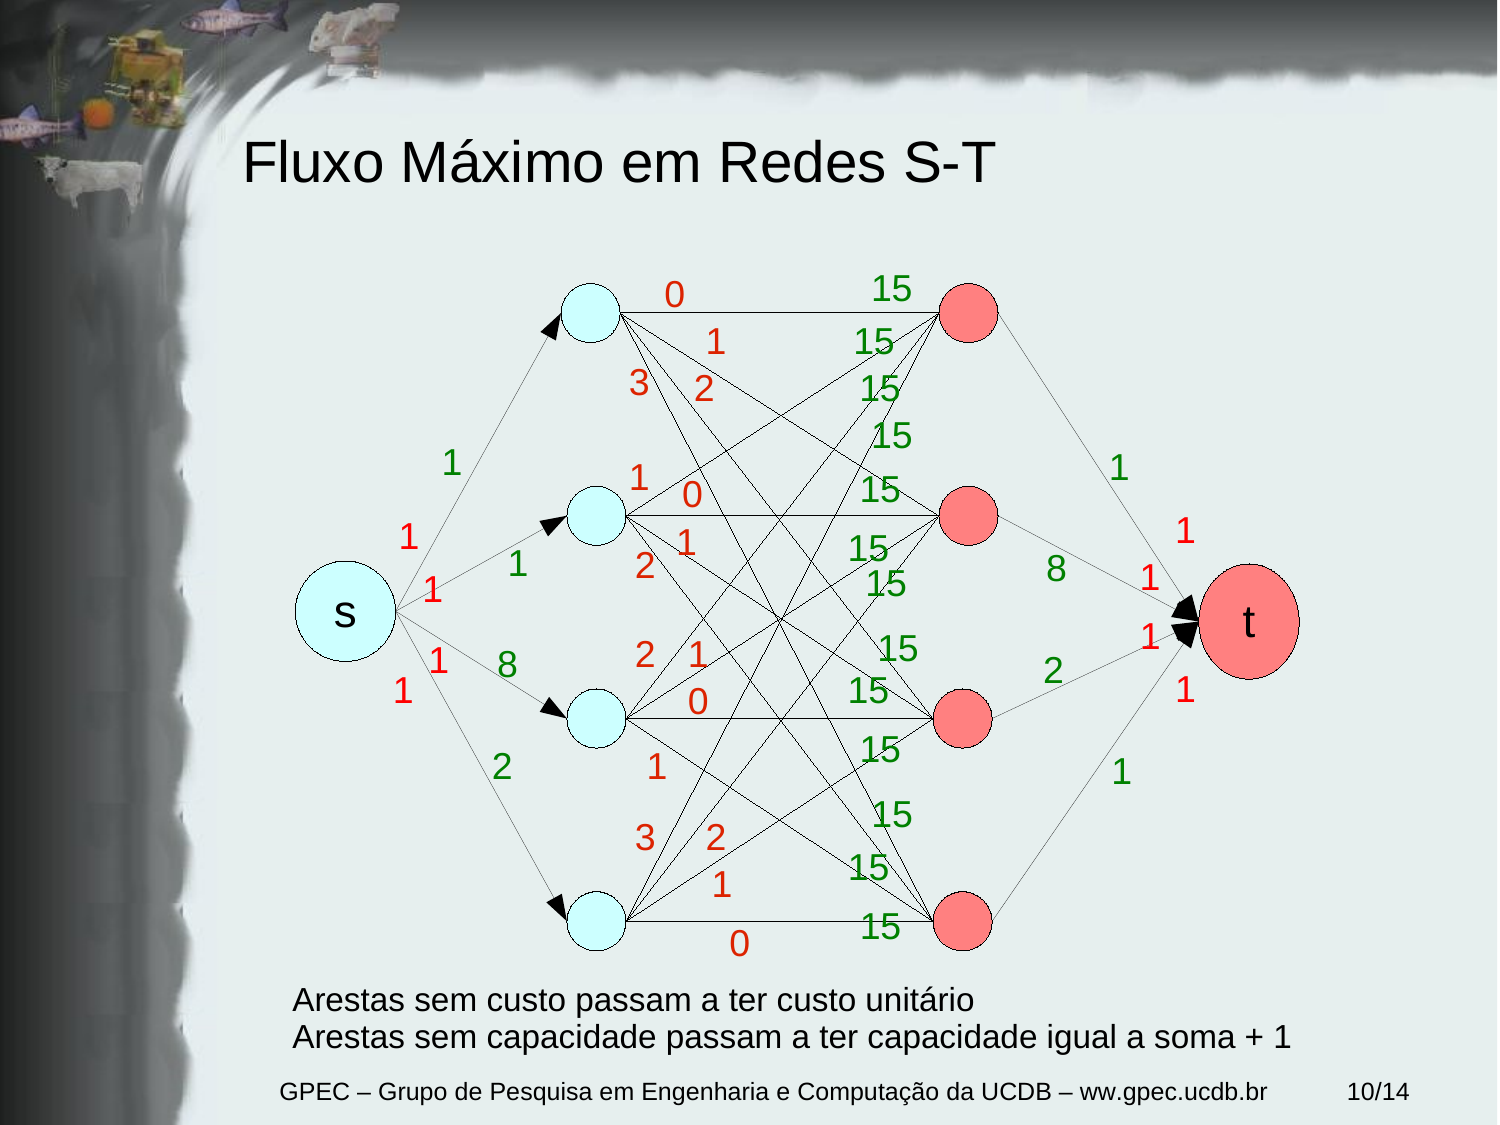

# Fluxo Máximo em Redes S-T
15
0
1
15
3
2
15
15
1
15
0
1
1
1
15
2
1
15
s
1
t
1
15
2
1
1
1
1
15
0
15
1
15
3
2
15
1
15
0
 Arestas sem custo passam a ter custo unitário
 Arestas sem capacidade passam a ter capacidade igual a soma + 1